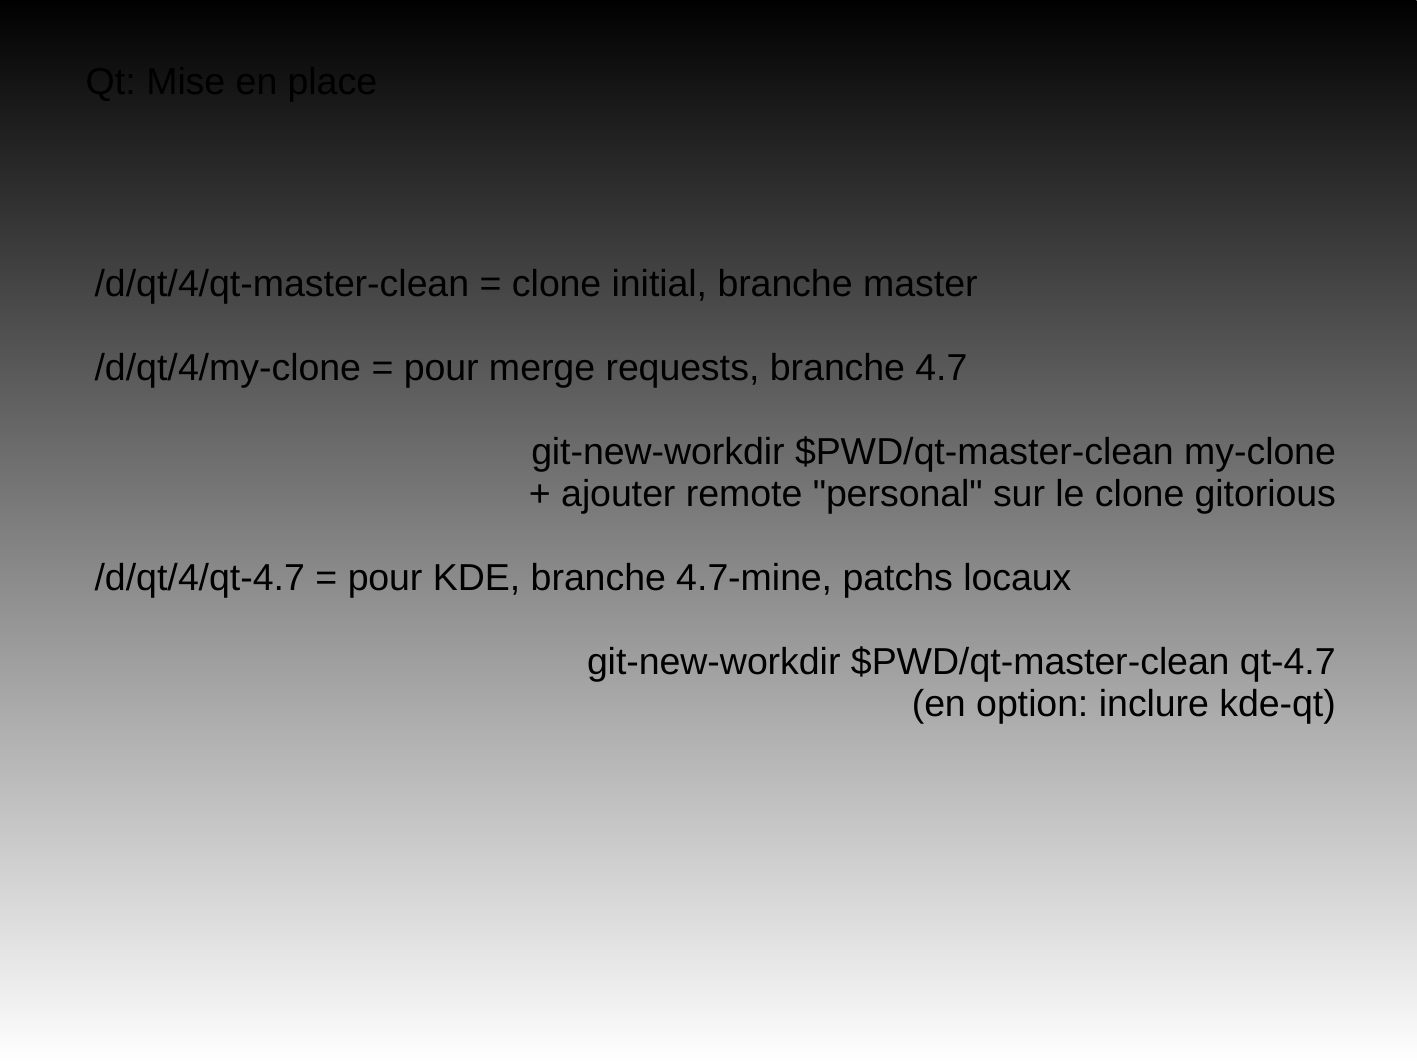

Qt: Mise en place
/d/qt/4/qt-master-clean = clone initial, branche master
/d/qt/4/my-clone = pour merge requests, branche 4.7
git-new-workdir $PWD/qt-master-clean my-clone
+ ajouter remote "personal" sur le clone gitorious
/d/qt/4/qt-4.7 = pour KDE, branche 4.7-mine, patchs locaux
git-new-workdir $PWD/qt-master-clean qt-4.7
(en option: inclure kde-qt)